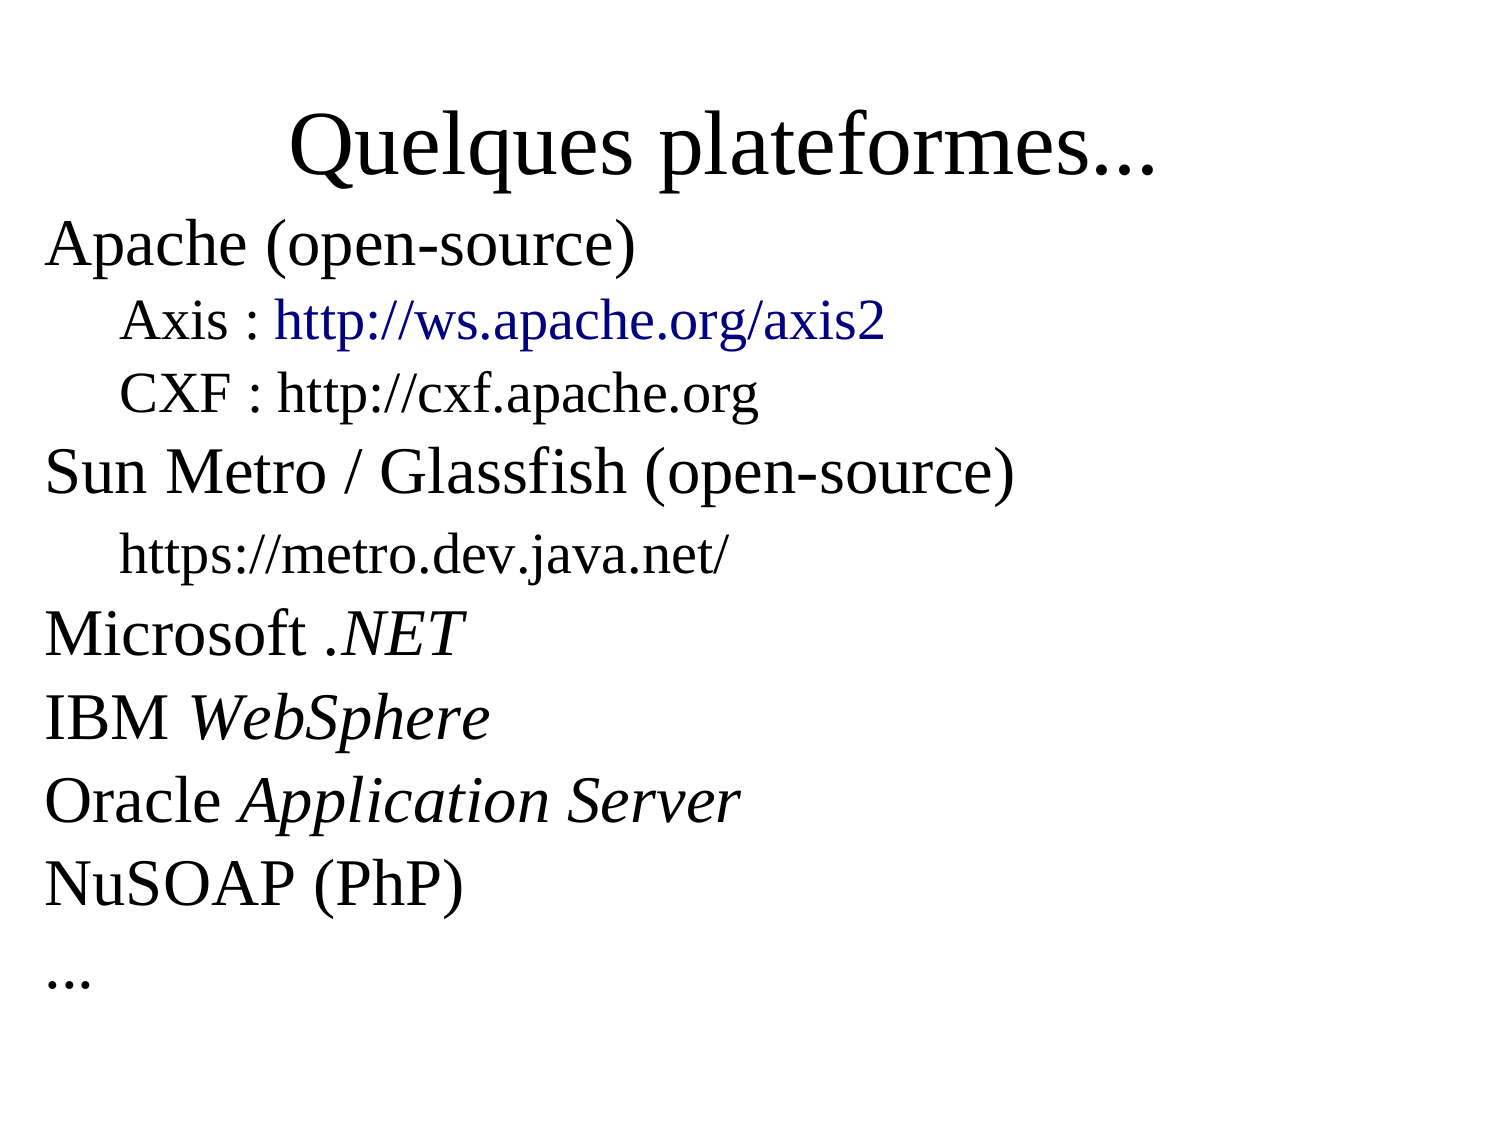

# Quelques plateformes...
Apache (open-source)
Axis : http://ws.apache.org/axis2
CXF : http://cxf.apache.org
Sun Metro / Glassfish (open-source)
https://metro.dev.java.net/
Microsoft .NET
IBM WebSphere
Oracle Application Server
NuSOAP (PhP)
...